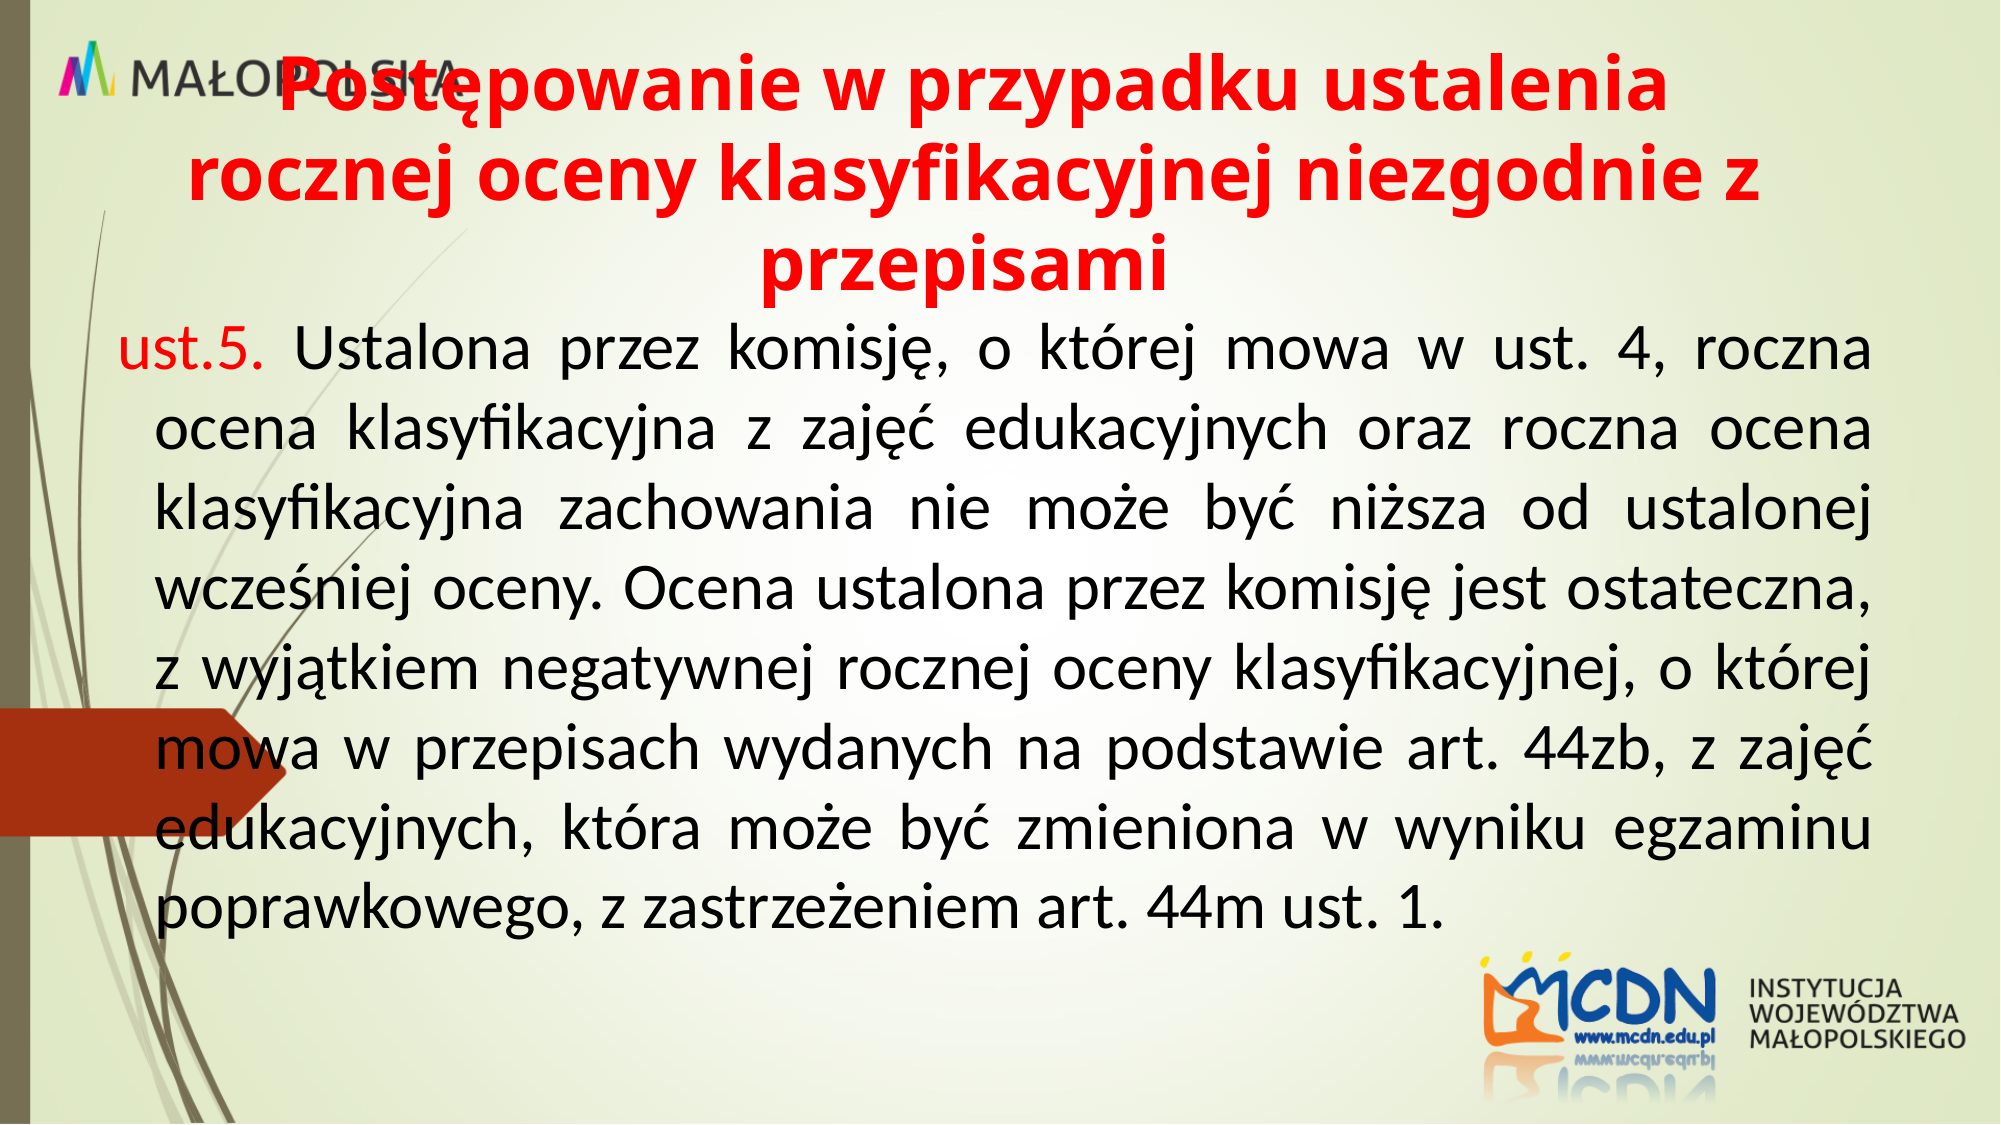

# Postępowanie w przypadku ustalenia rocznej oceny klasyfikacyjnej niezgodnie z przepisami
ust.5. Ustalona przez komisję, o której mowa w ust. 4, roczna ocena klasyfikacyjna z zajęć edukacyjnych oraz roczna ocena klasyfikacyjna zachowania nie może być niższa od ustalonej wcześniej oceny. Ocena ustalona przez komisję jest ostateczna, z wyjątkiem negatywnej rocznej oceny klasyfikacyjnej, o której mowa w przepisach wydanych na podstawie art. 44zb, z zajęć edukacyjnych, która może być zmieniona w wyniku egzaminu poprawkowego, z zastrzeżeniem art. 44m ust. 1.